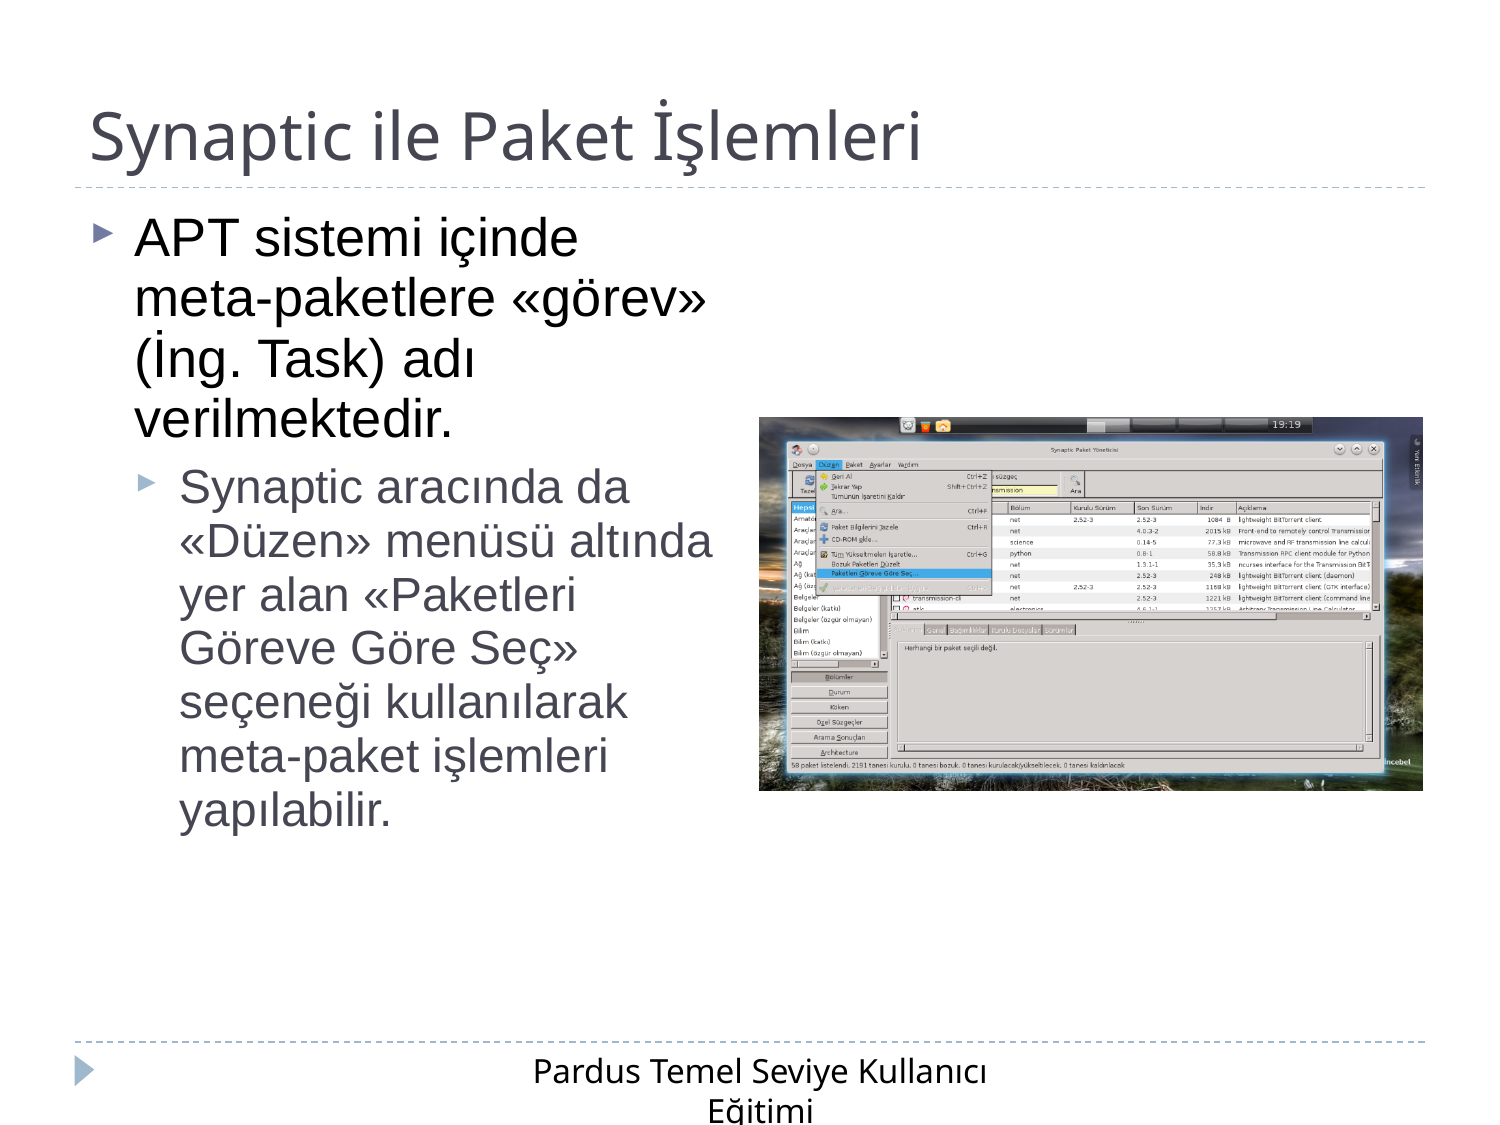

# Synaptic ile Paket İşlemleri
APT sistemi içinde meta-paketlere «görev» (İng. Task) adı verilmektedir.
Synaptic aracında da «Düzen» menüsü altında yer alan «Paketleri Göreve Göre Seç» seçeneği kullanılarak meta-paket işlemleri yapılabilir.